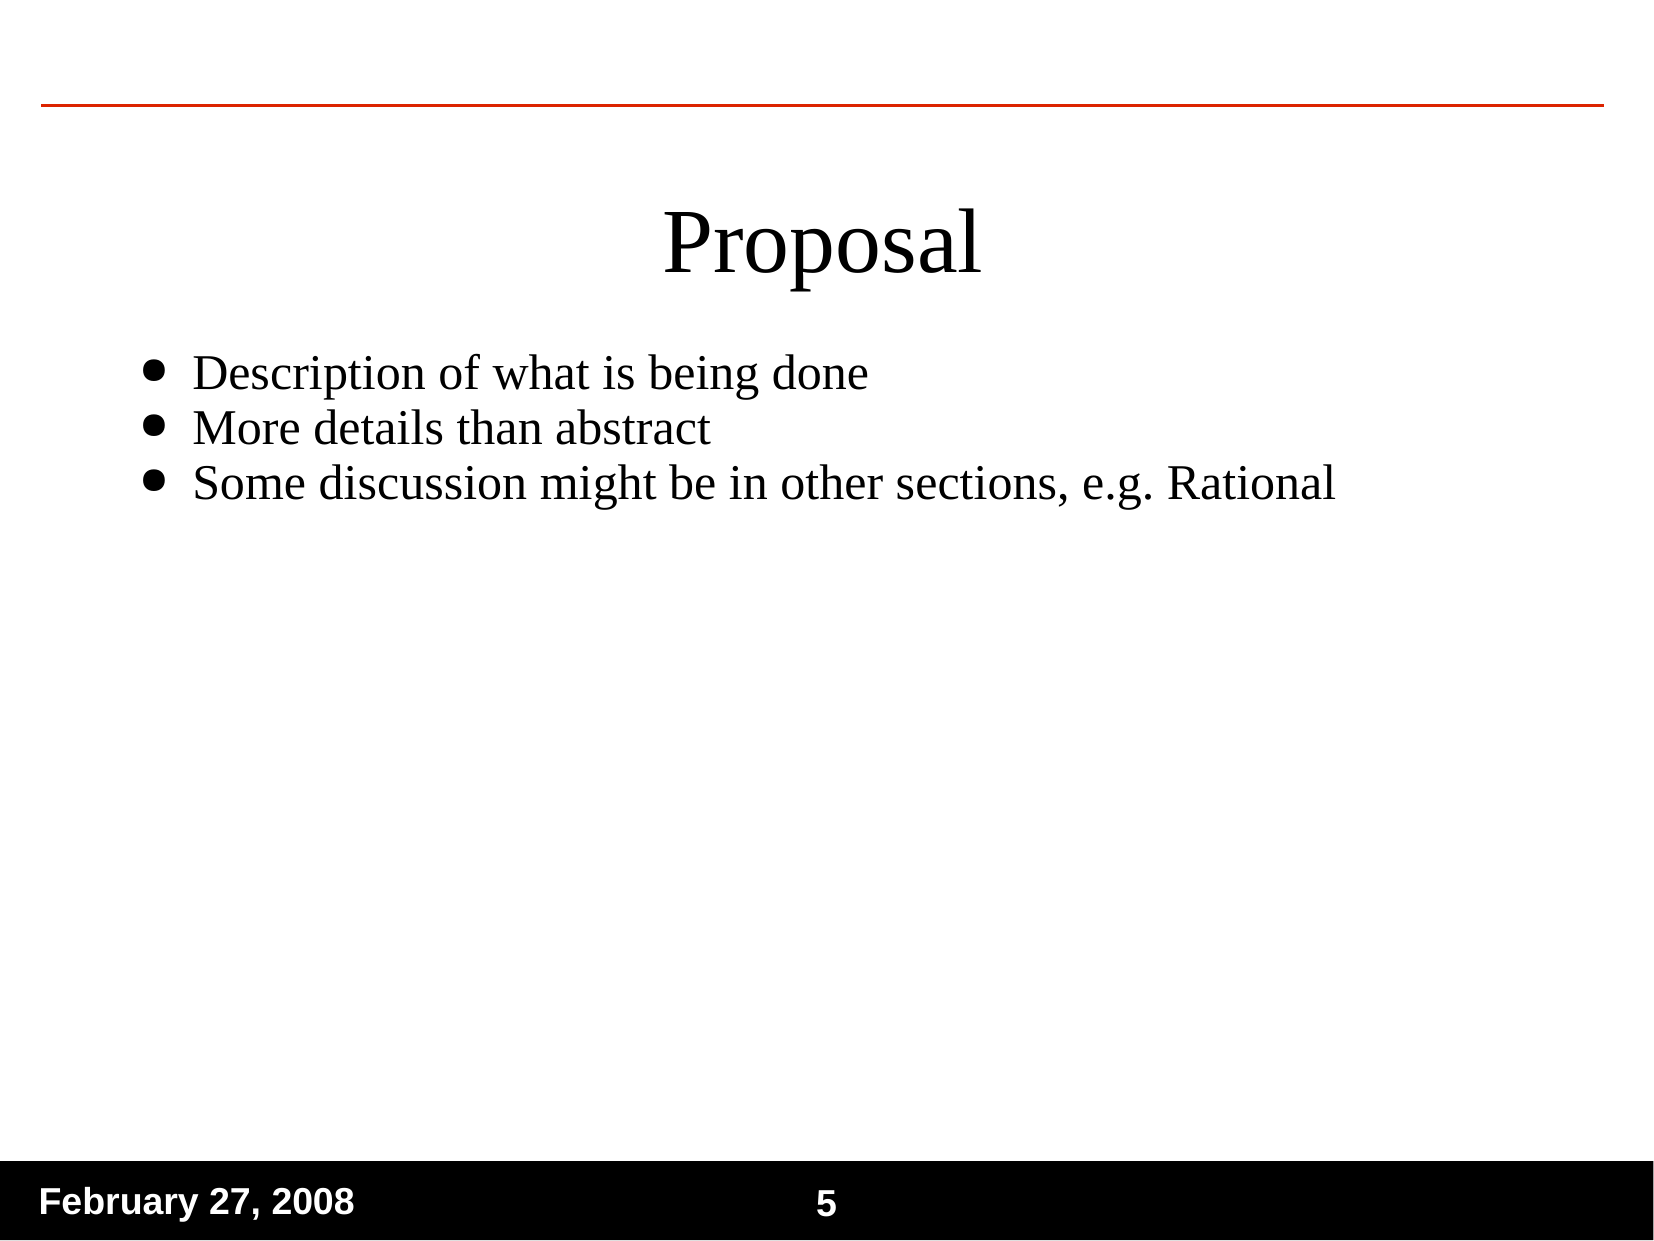

# Proposal
Description of what is being done
More details than abstract
Some discussion might be in other sections, e.g. Rational